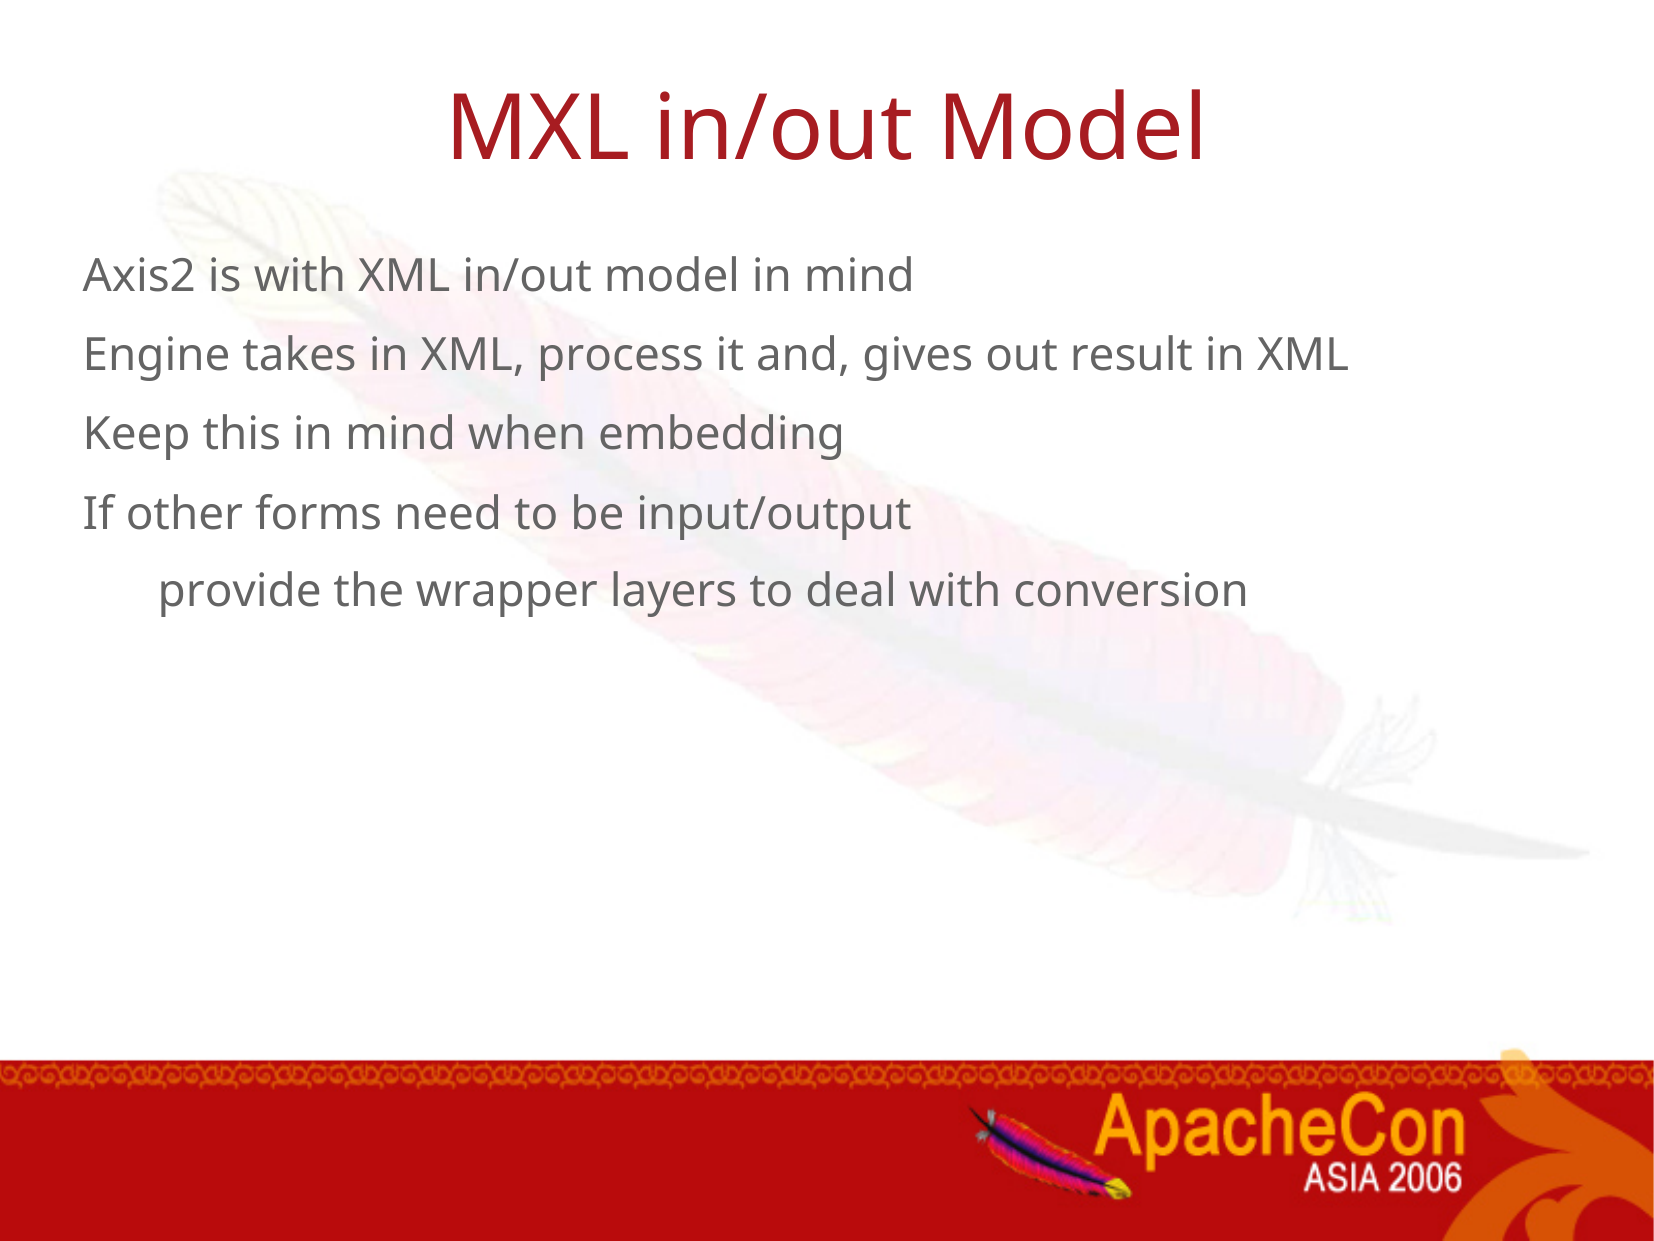

# MXL in/out Model
Axis2 is with XML in/out model in mind
Engine takes in XML, process it and, gives out result in XML
Keep this in mind when embedding
If other forms need to be input/output
provide the wrapper layers to deal with conversion